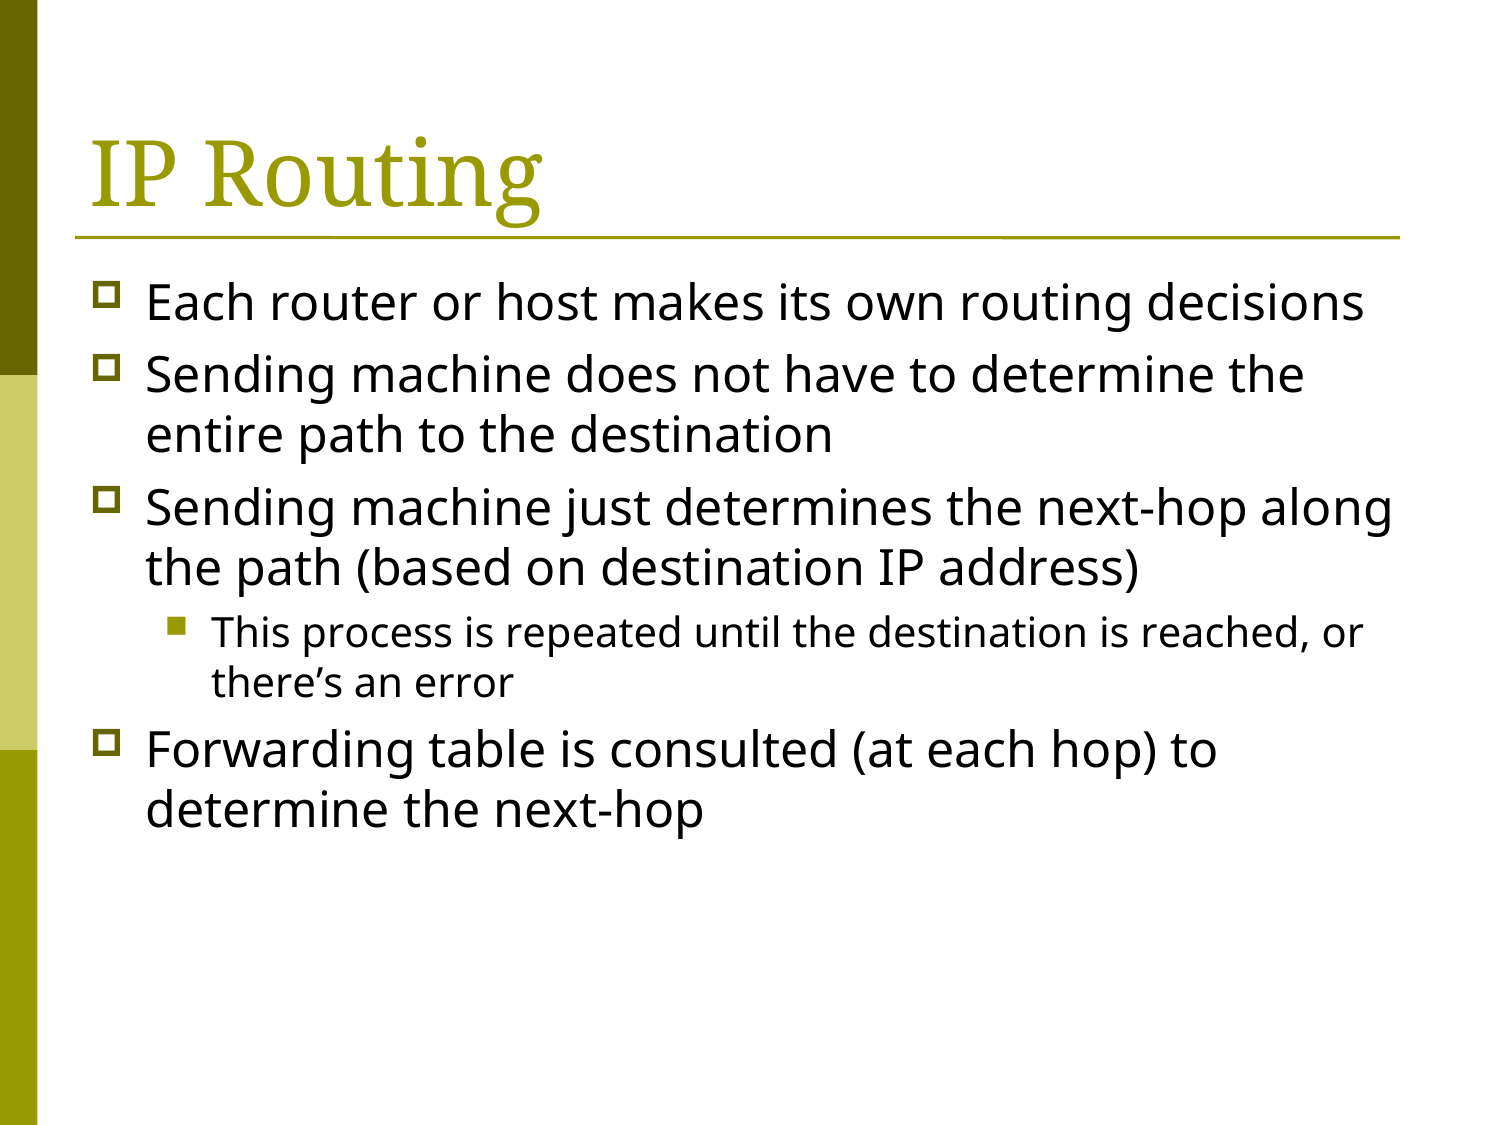

# IP Routing
Each router or host makes its own routing decisions
Sending machine does not have to determine the entire path to the destination
Sending machine just determines the next-hop along the path (based on destination IP address)
This process is repeated until the destination is reached, or there’s an error
Forwarding table is consulted (at each hop) to determine the next-hop